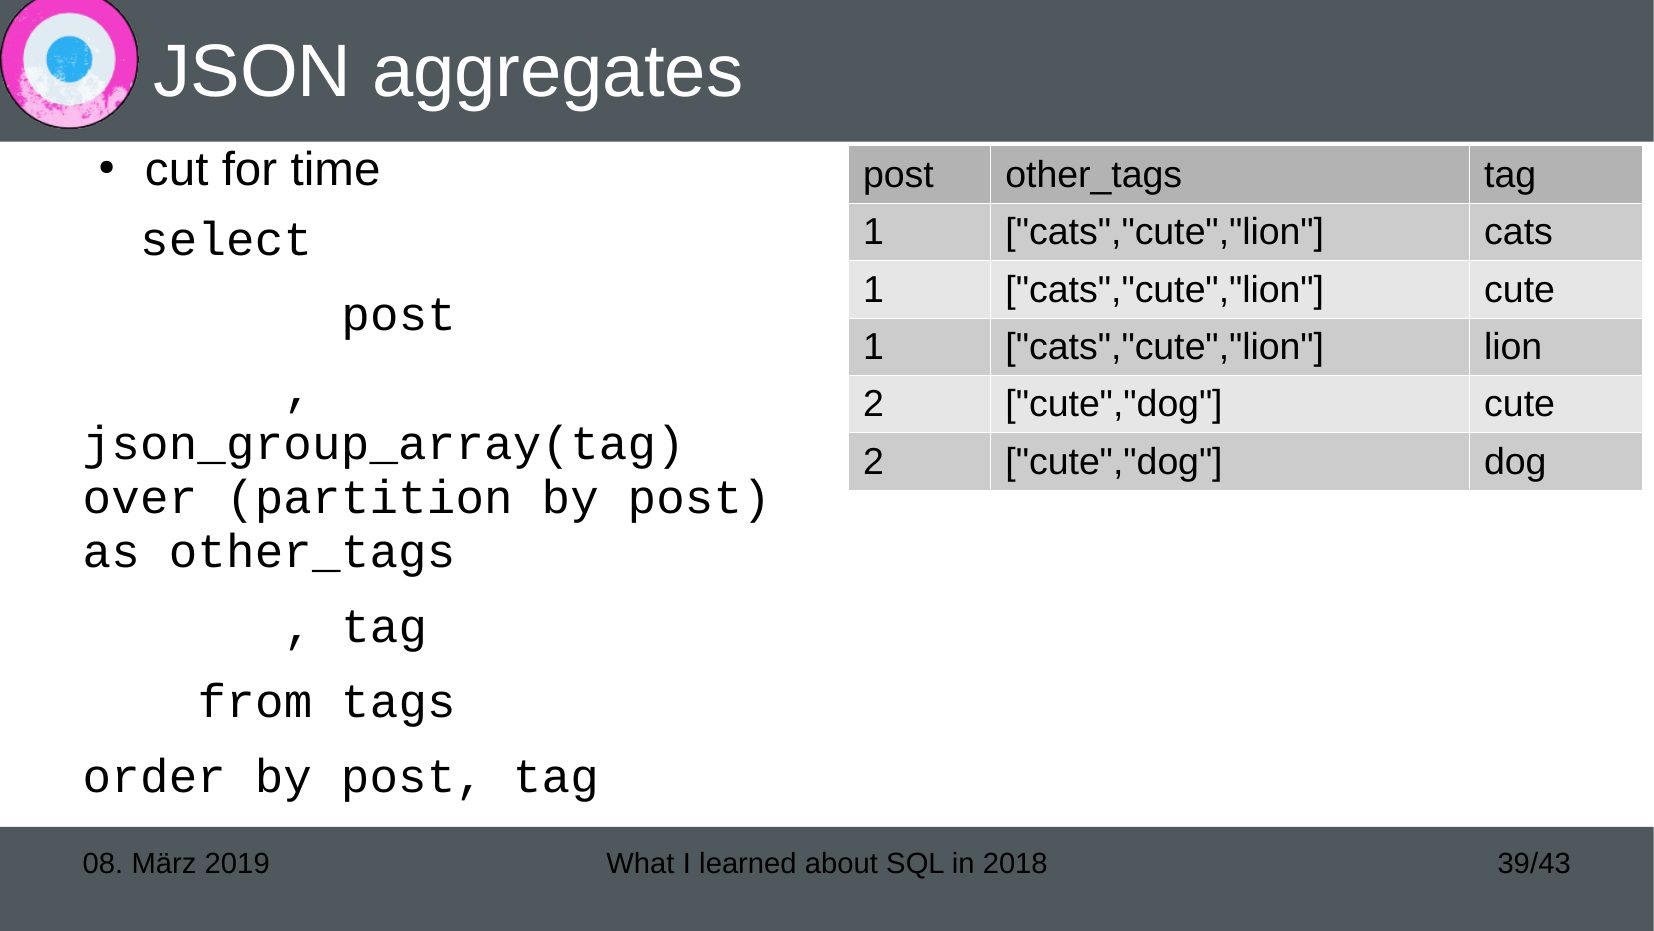

# JSON aggregates
cut for time
 select
 post
 , json_group_array(tag) over (partition by post) as other_tags
 , tag
 from tags
order by post, tag
| post | other\_tags | tag |
| --- | --- | --- |
| 1 | ["cats","cute","lion"] | cats |
| 1 | ["cats","cute","lion"] | cute |
| 1 | ["cats","cute","lion"] | lion |
| 2 | ["cute","dog"] | cute |
| 2 | ["cute","dog"] | dog |
08. März 2019
39